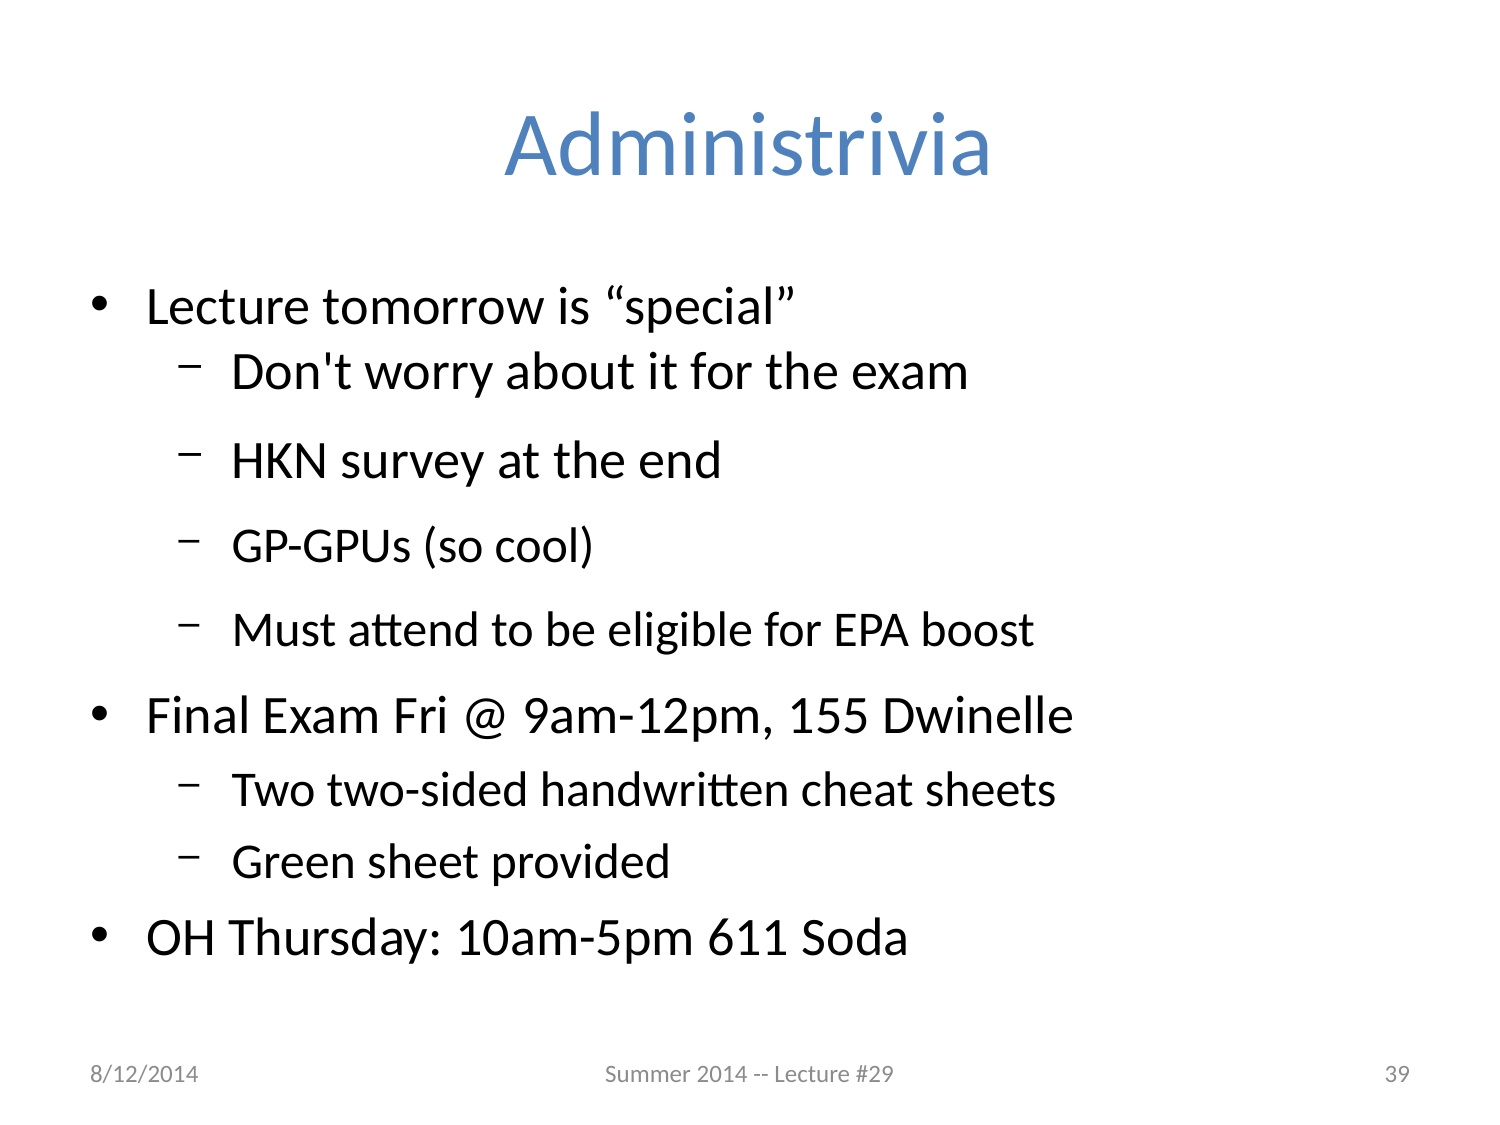

# Administrivia
Lecture tomorrow is “special”
Don't worry about it for the exam
HKN survey at the end
GP-GPUs (so cool)
Must attend to be eligible for EPA boost
Final Exam Fri @ 9am-12pm, 155 Dwinelle
Two two-sided handwritten cheat sheets
Green sheet provided
OH Thursday: 10am-5pm 611 Soda
8/12/2014
Summer 2014 -- Lecture #29